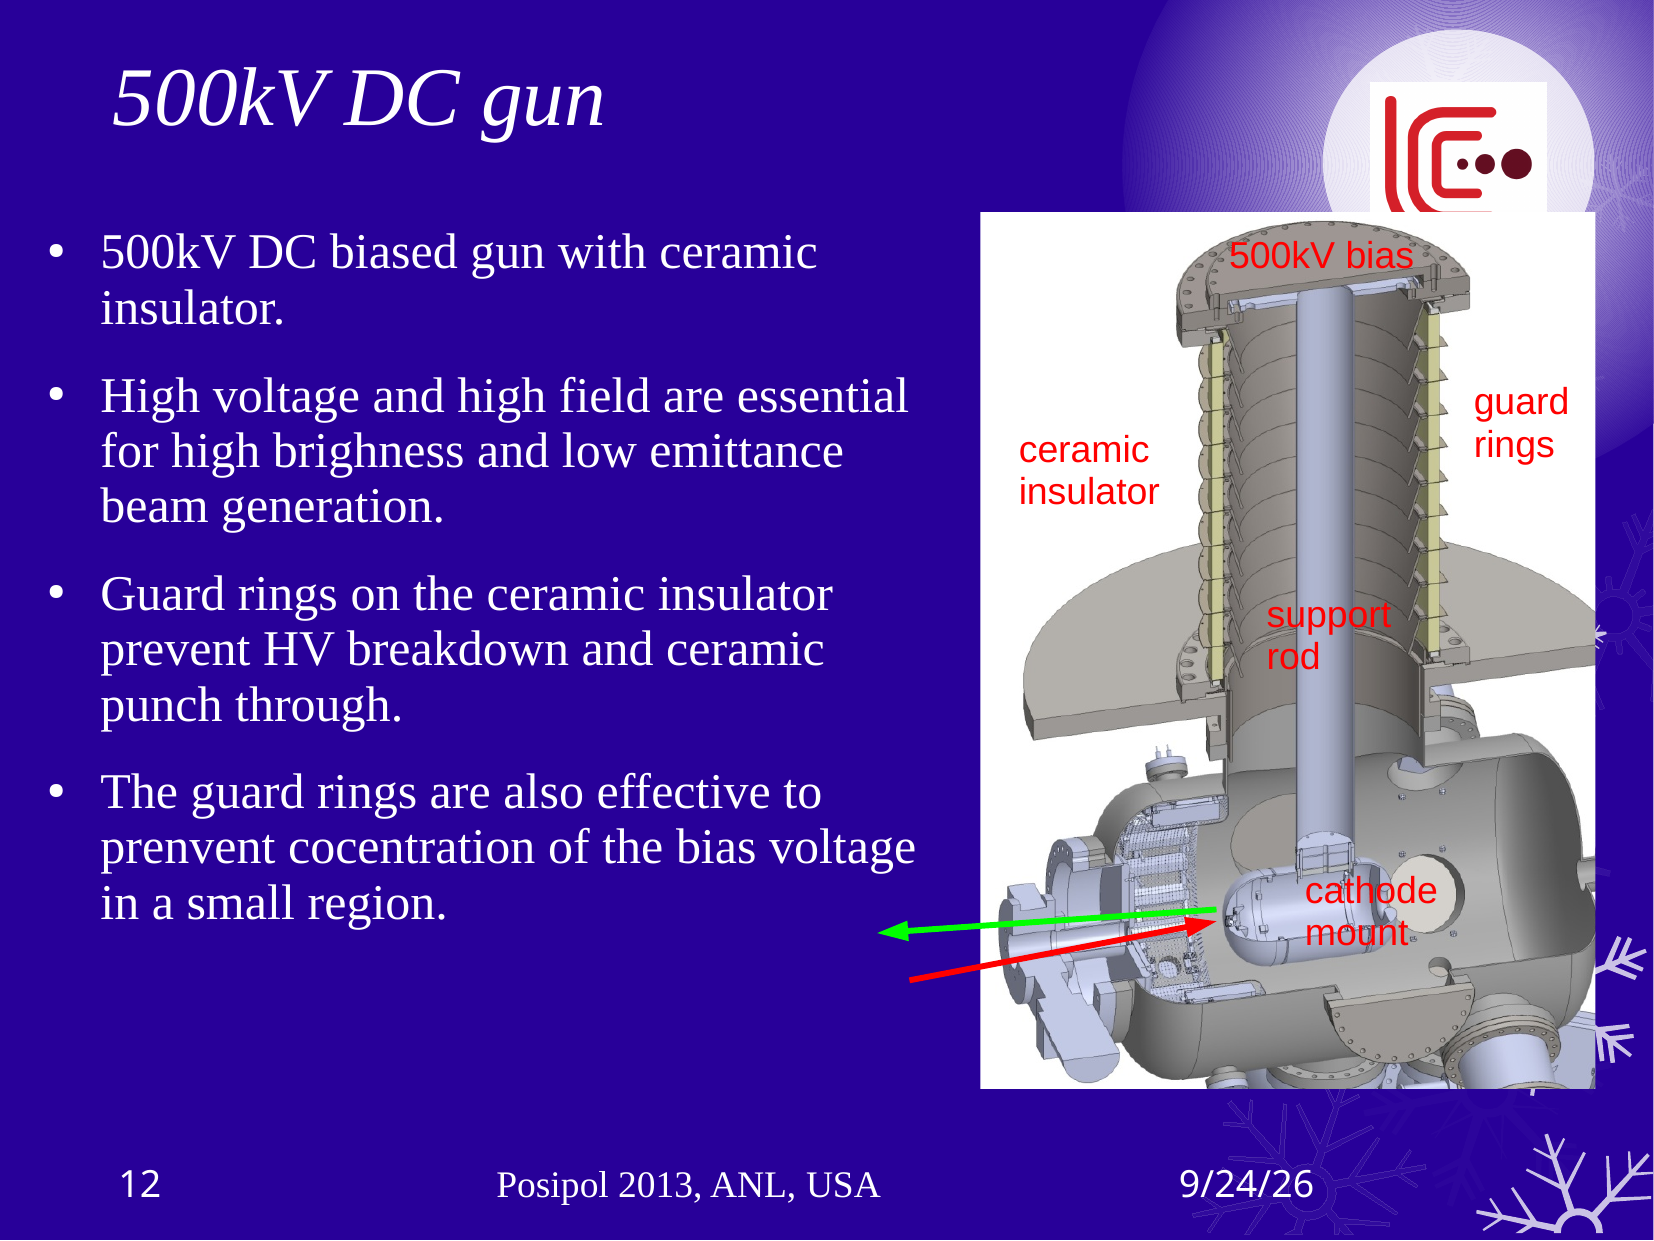

# 500kV DC gun
500kV DC biased gun with ceramic insulator.
High voltage and high field are essential for high brighness and low emittance beam generation.
Guard rings on the ceramic insulator prevent HV breakdown and ceramic punch through.
The guard rings are also effective to prenvent cocentration of the bias voltage in a small region.
500kV bias
guard
rings
ceramic
insulator
support
rod
cathode
mount
12
2010/8/11